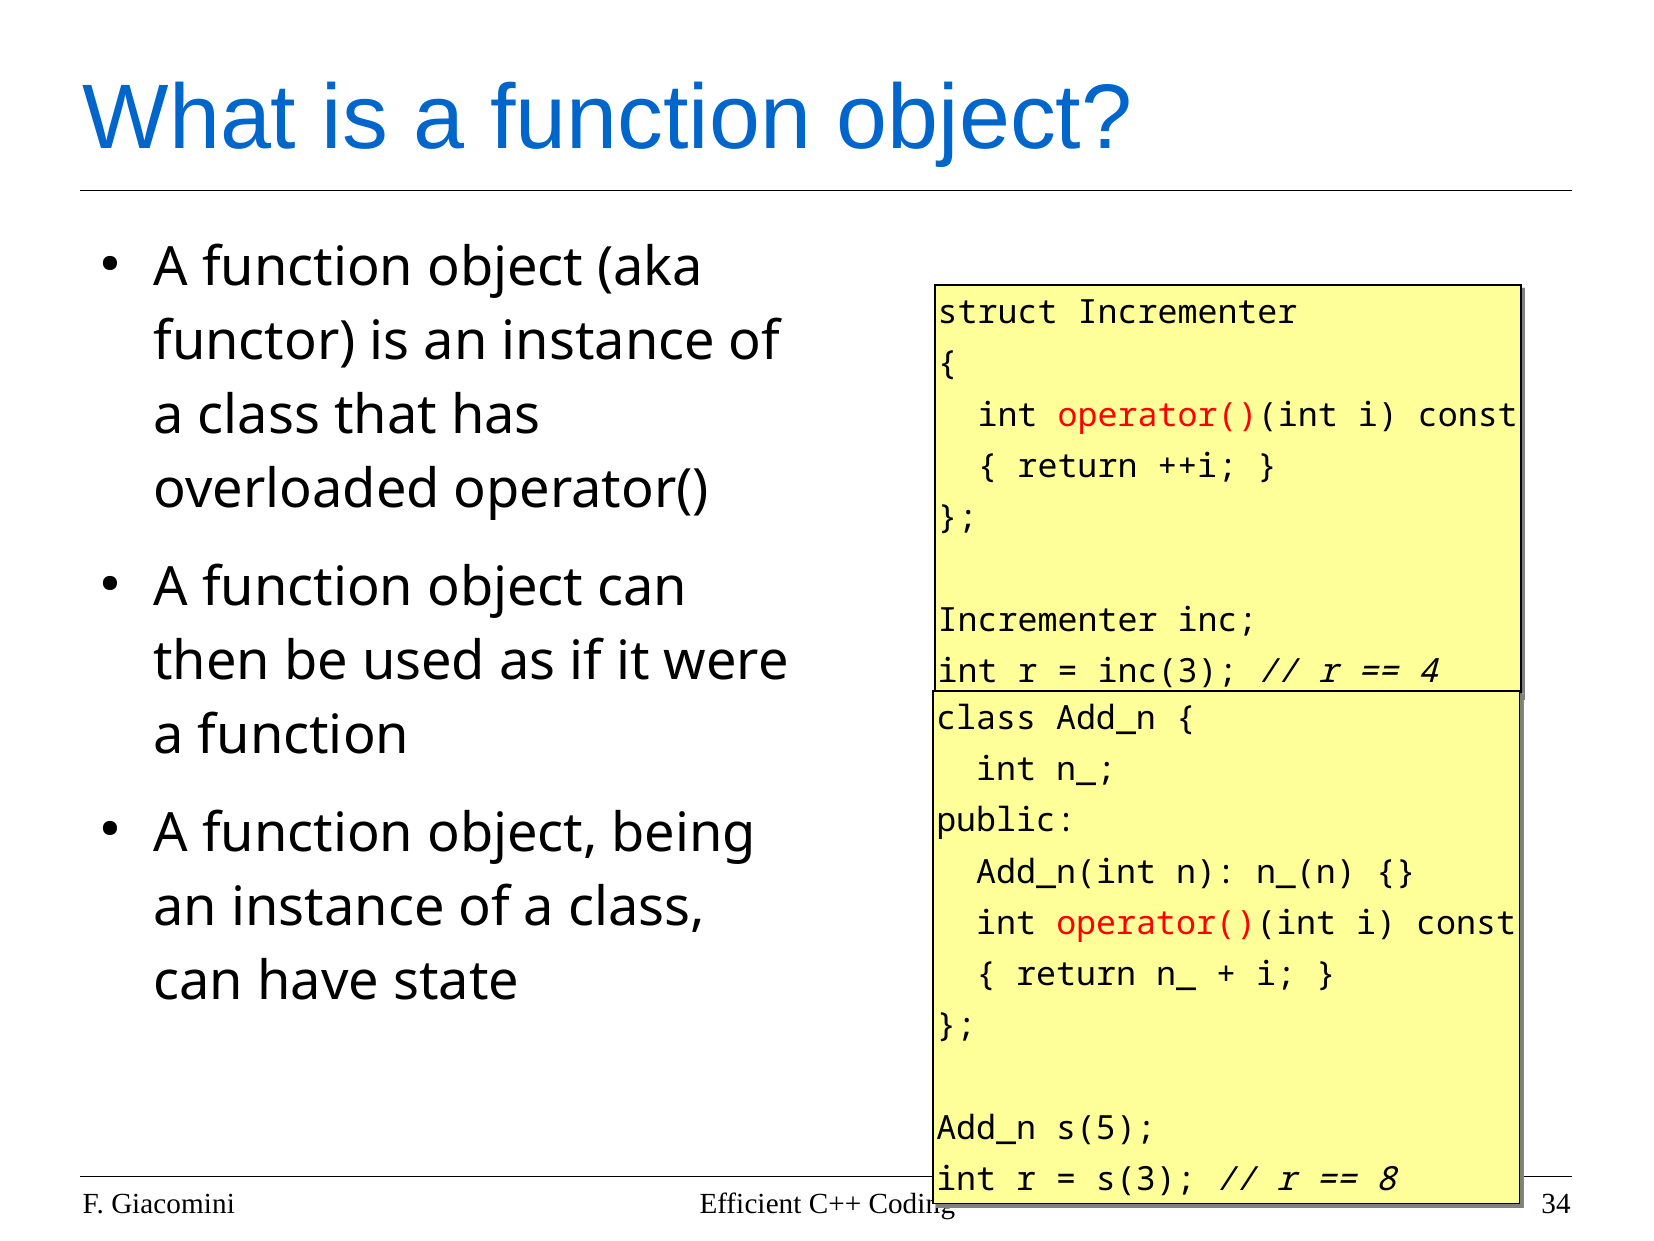

# What is a function object?
A function object (aka functor) is an instance of a class that has overloaded operator()
A function object can then be used as if it were a function
A function object, being an instance of a class, can have state
struct Incrementer
{
 int operator()(int i) const
 { return ++i; }
};
Incrementer inc;
int r = inc(3); // r == 4
class Add_n {
 int n_;
public:
 Add_n(int n): n_(n) {}
 int operator()(int i) const
 { return n_ + i; }
};
Add_n s(5);
int r = s(3); // r == 8
F. Giacomini
Efficient C++ Coding
34